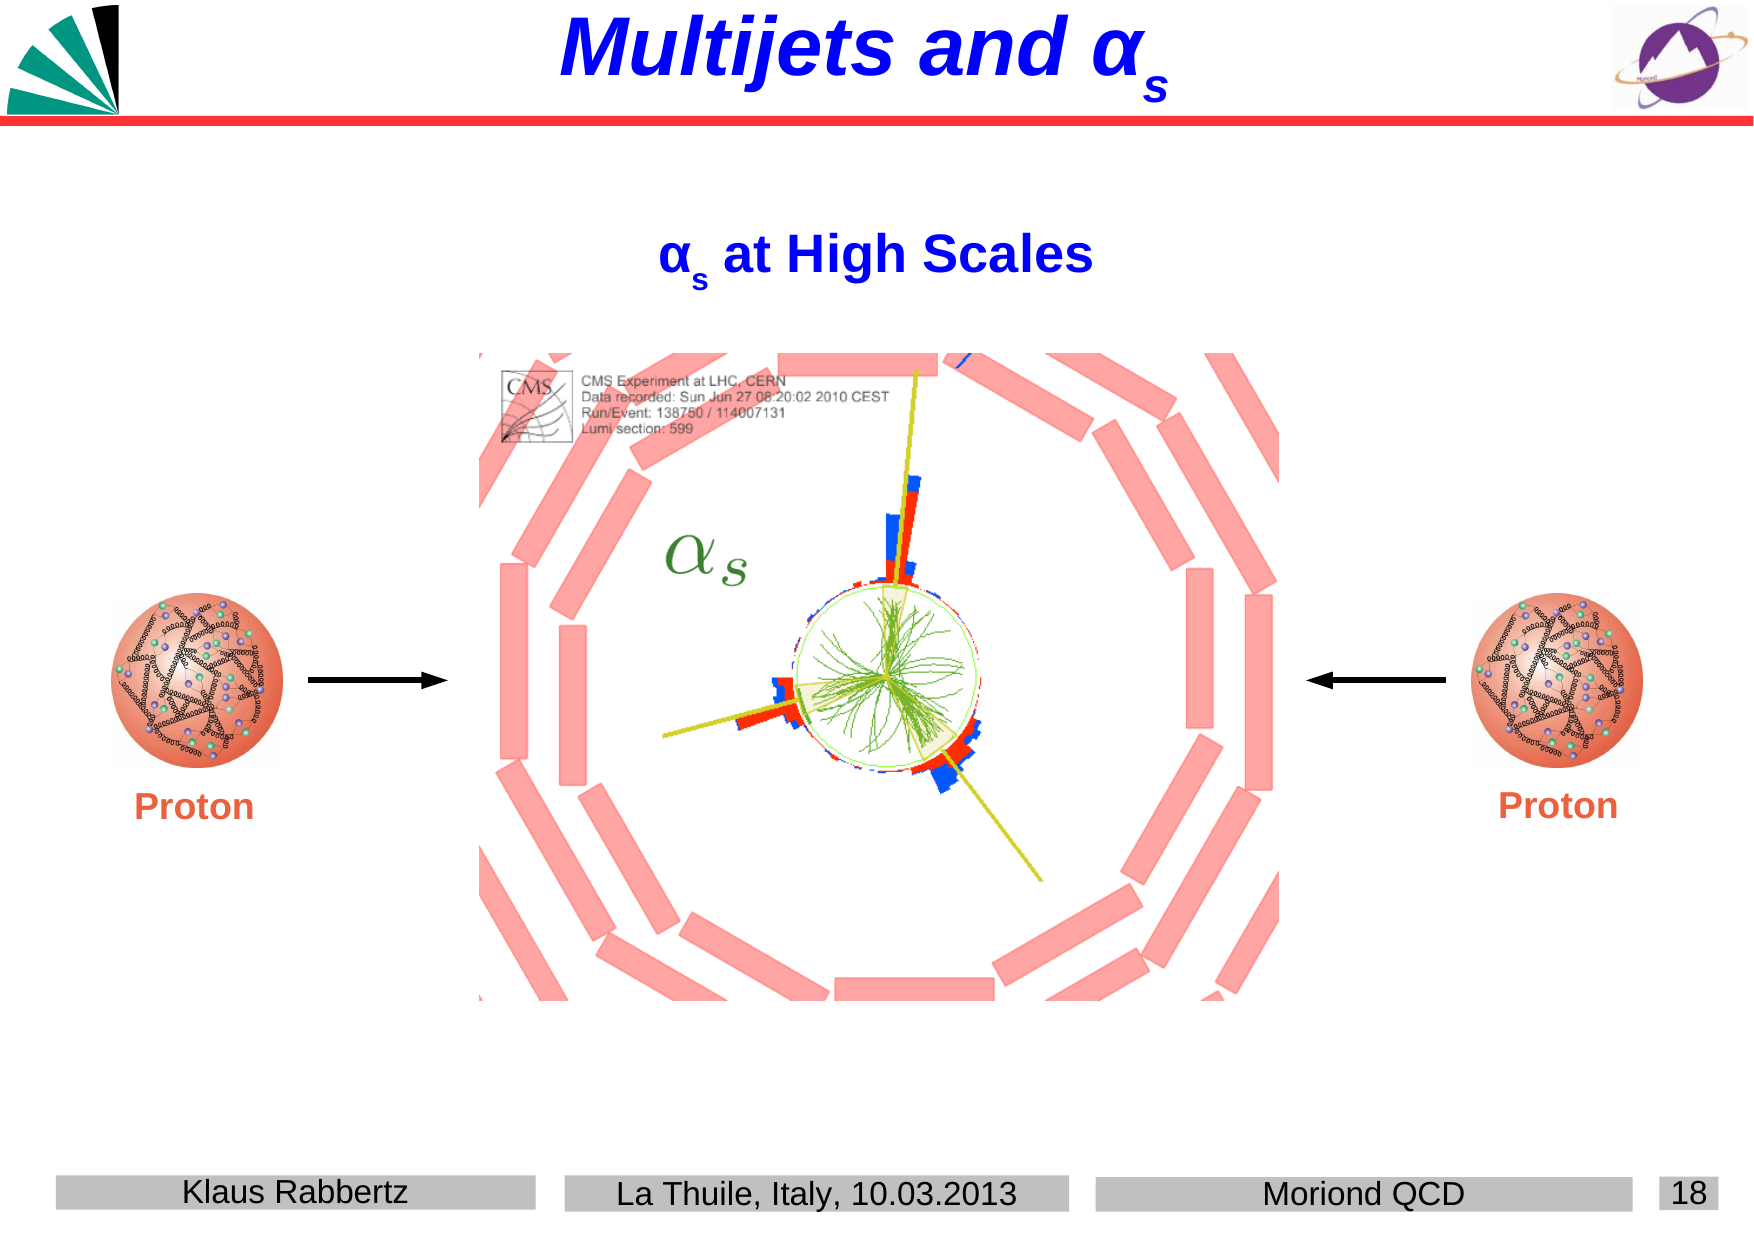

# Multijets and αs
αs at High Scales
Proton
Proton